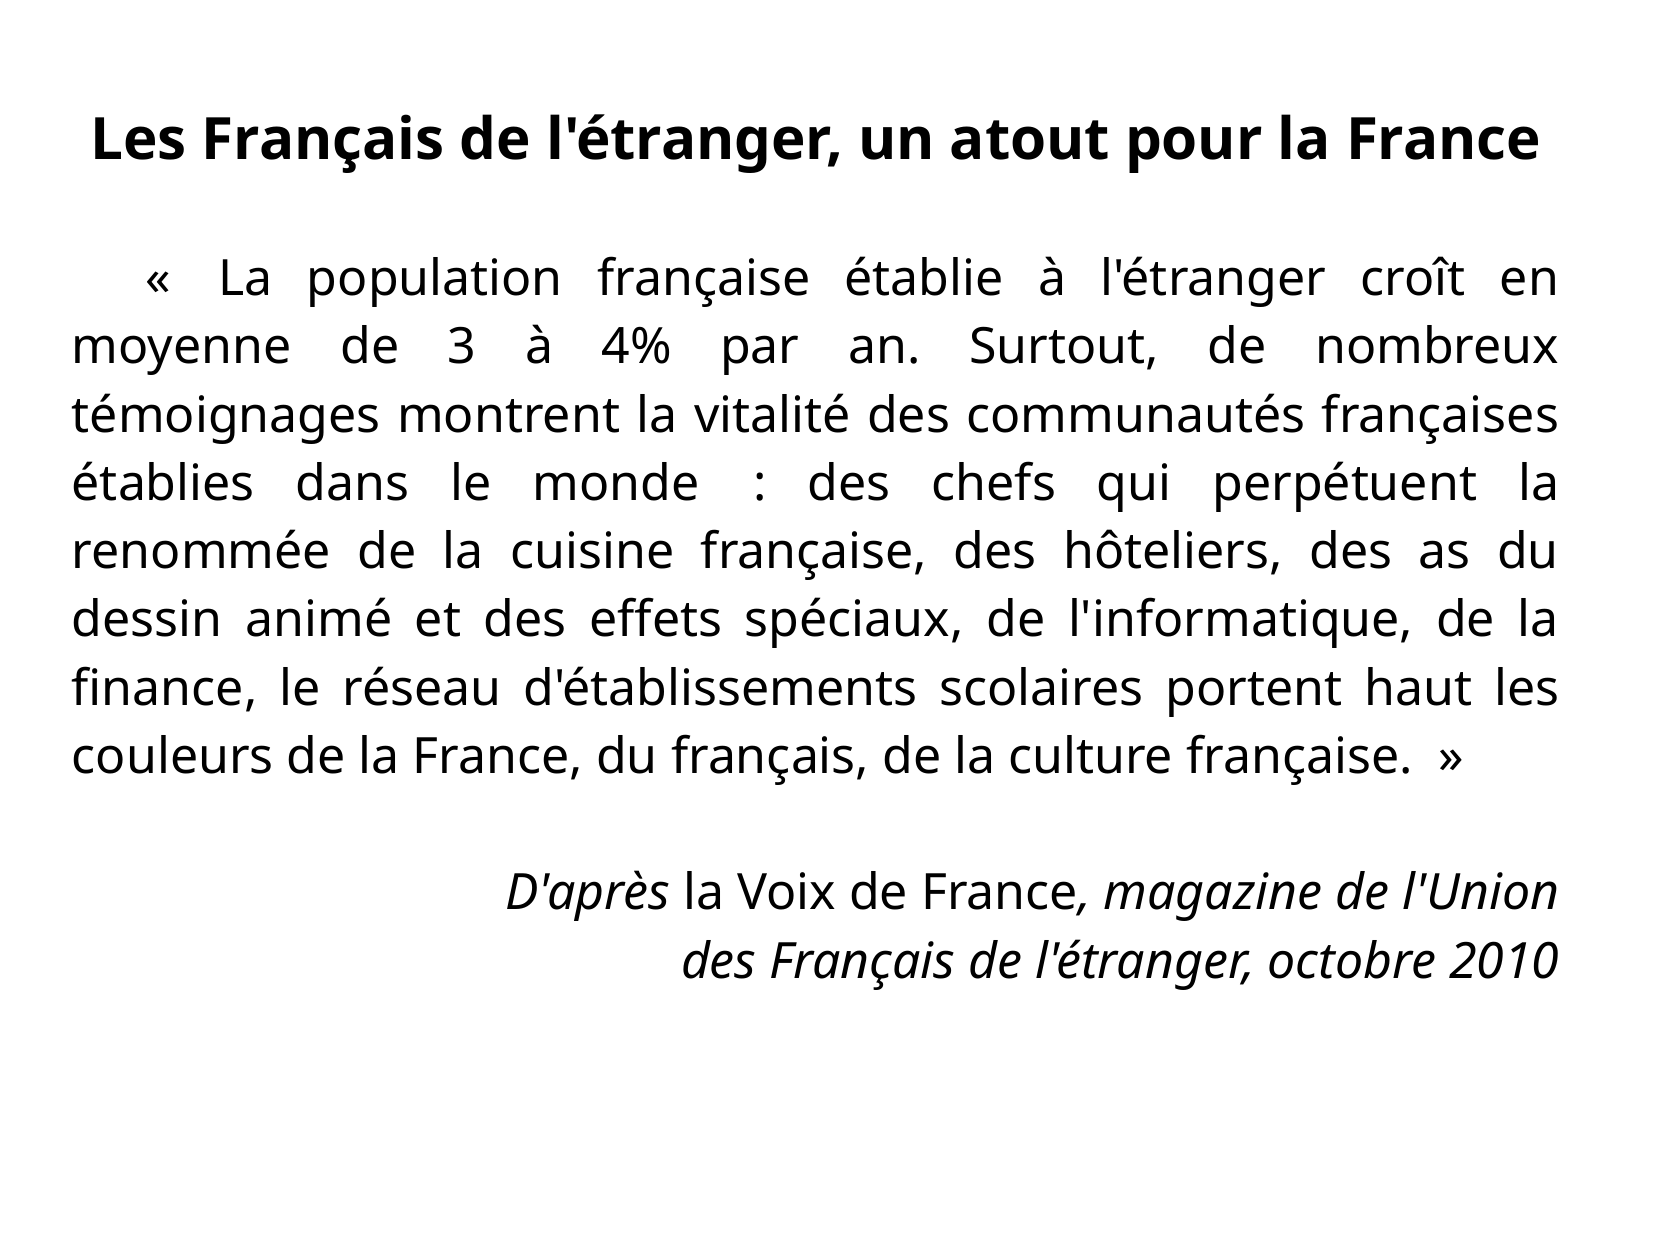

# Les Français de l'étranger, un atout pour la France
	«  La population française établie à l'étranger croît en moyenne de 3 à 4% par an. Surtout, de nombreux témoignages montrent la vitalité des communautés françaises établies dans le monde  : des chefs qui perpétuent la renommée de la cuisine française, des hôteliers, des as du dessin animé et des effets spéciaux, de l'informatique, de la finance, le réseau d'établissements scolaires portent haut les couleurs de la France, du français, de la culture française.  »
D'après la Voix de France, magazine de l'Union
des Français de l'étranger, octobre 2010